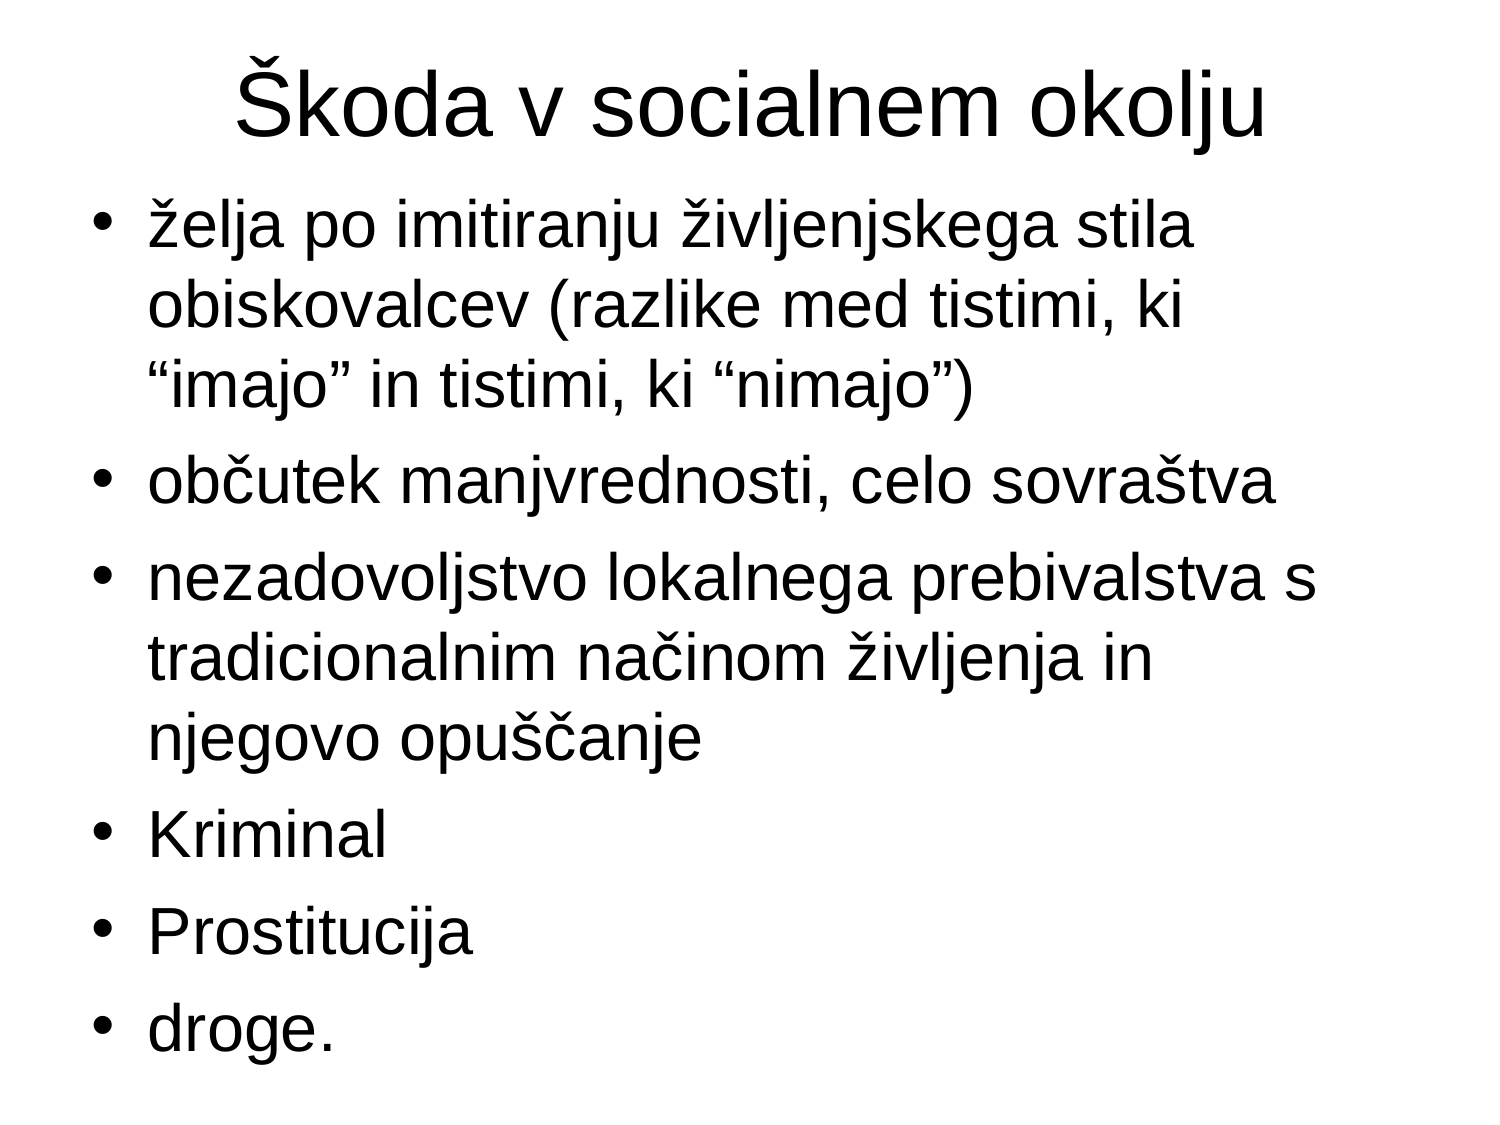

# Škoda v socialnem okolju
želja po imitiranju življenjskega stila obiskovalcev (razlike med tistimi, ki “imajo” in tistimi, ki “nimajo”)
občutek manjvrednosti, celo sovraštva
nezadovoljstvo lokalnega prebivalstva s tradicionalnim načinom življenja in njegovo opuščanje
Kriminal
Prostitucija
droge.